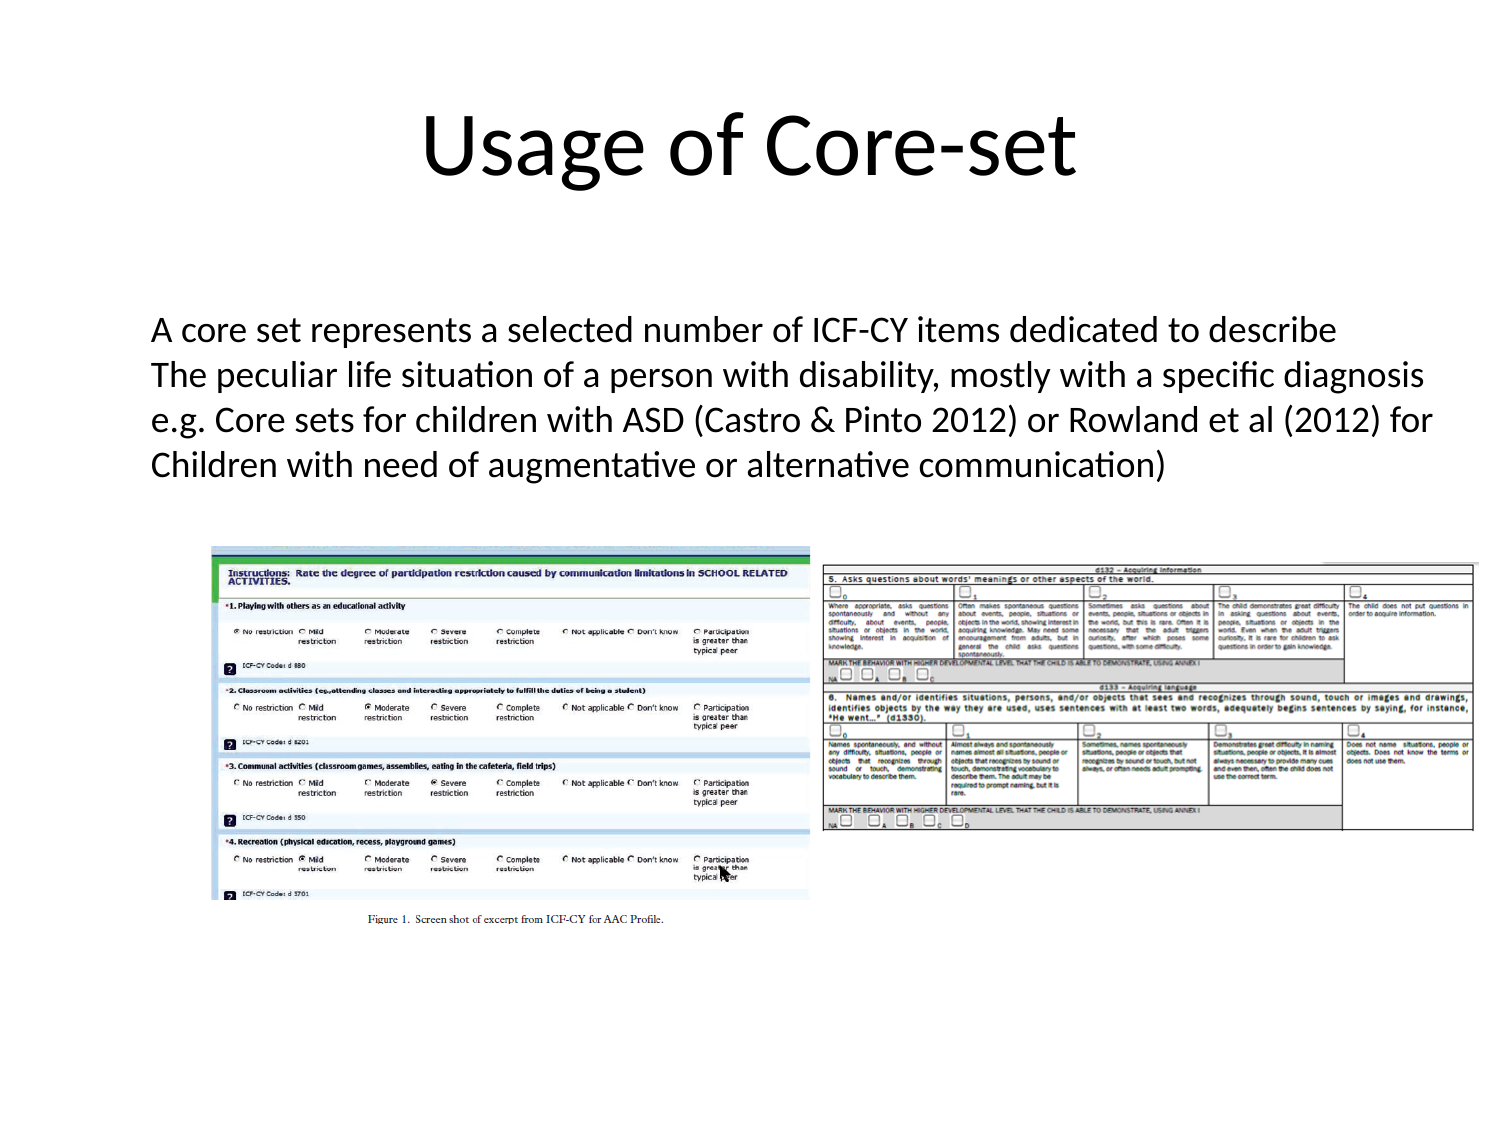

# Usage of Core-set
A core set represents a selected number of ICF-CY items dedicated to describe
The peculiar life situation of a person with disability, mostly with a specific diagnosis
e.g. Core sets for children with ASD (Castro & Pinto 2012) or Rowland et al (2012) for
Children with need of augmentative or alternative communication)